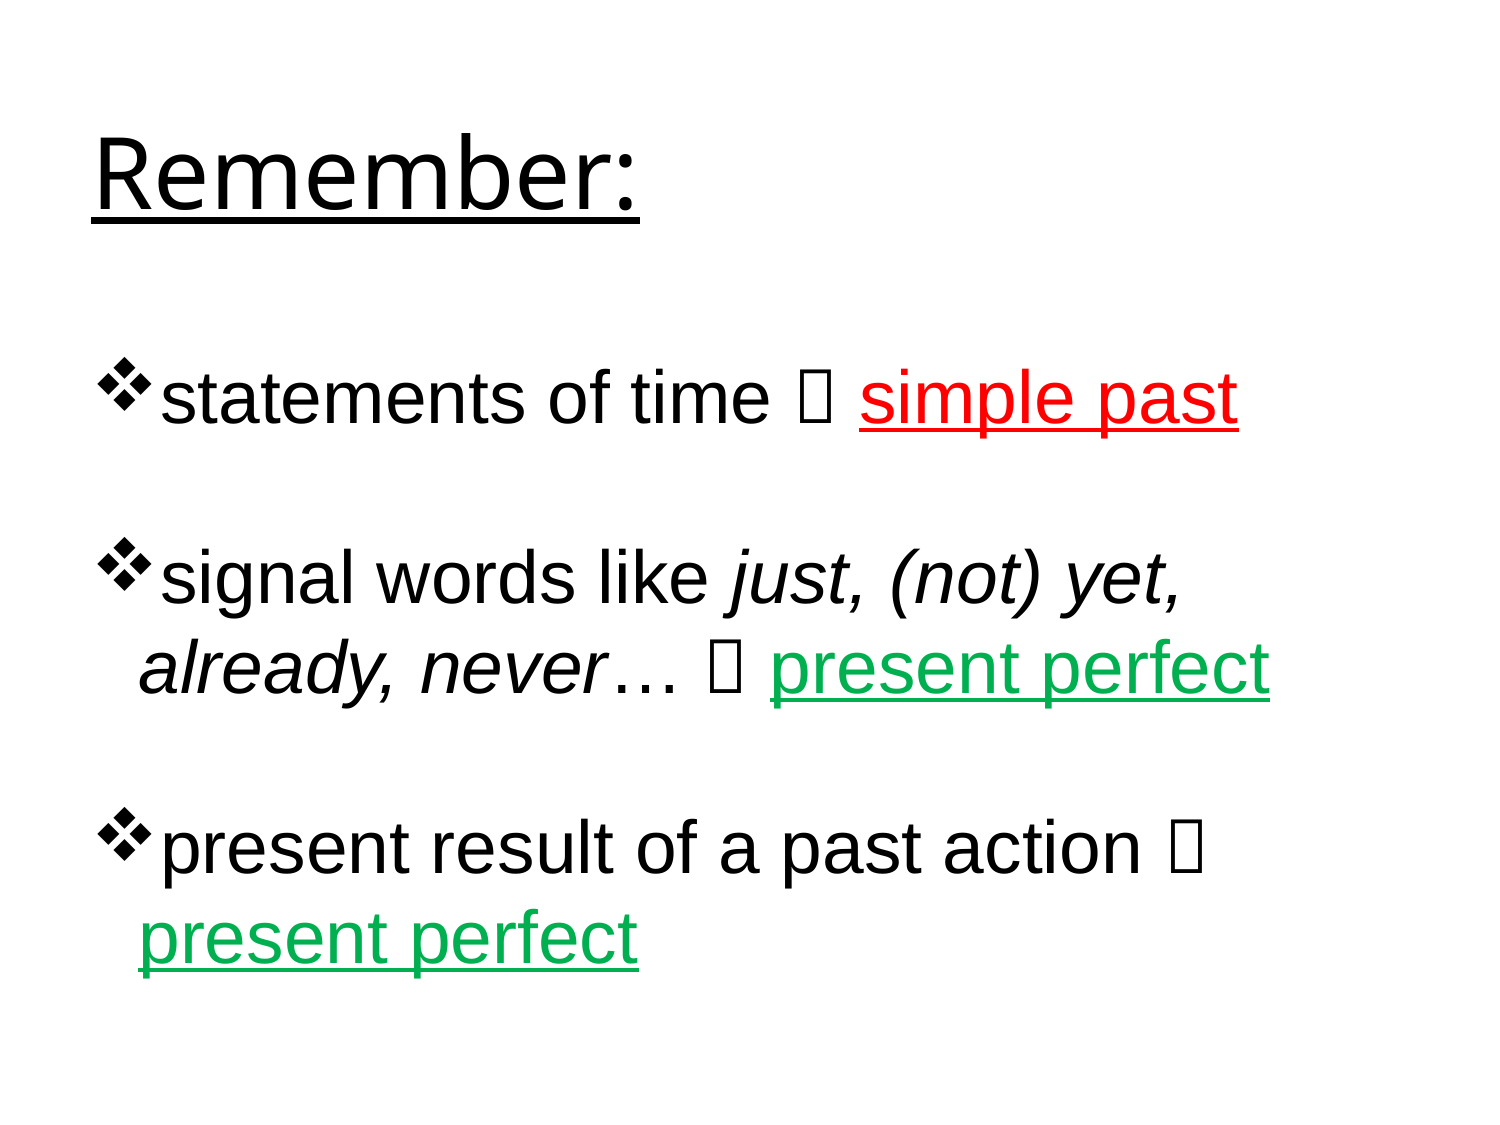

Remember:
statements of time  simple past
signal words like just, (not) yet, already, never…  present perfect
present result of a past action  present perfect